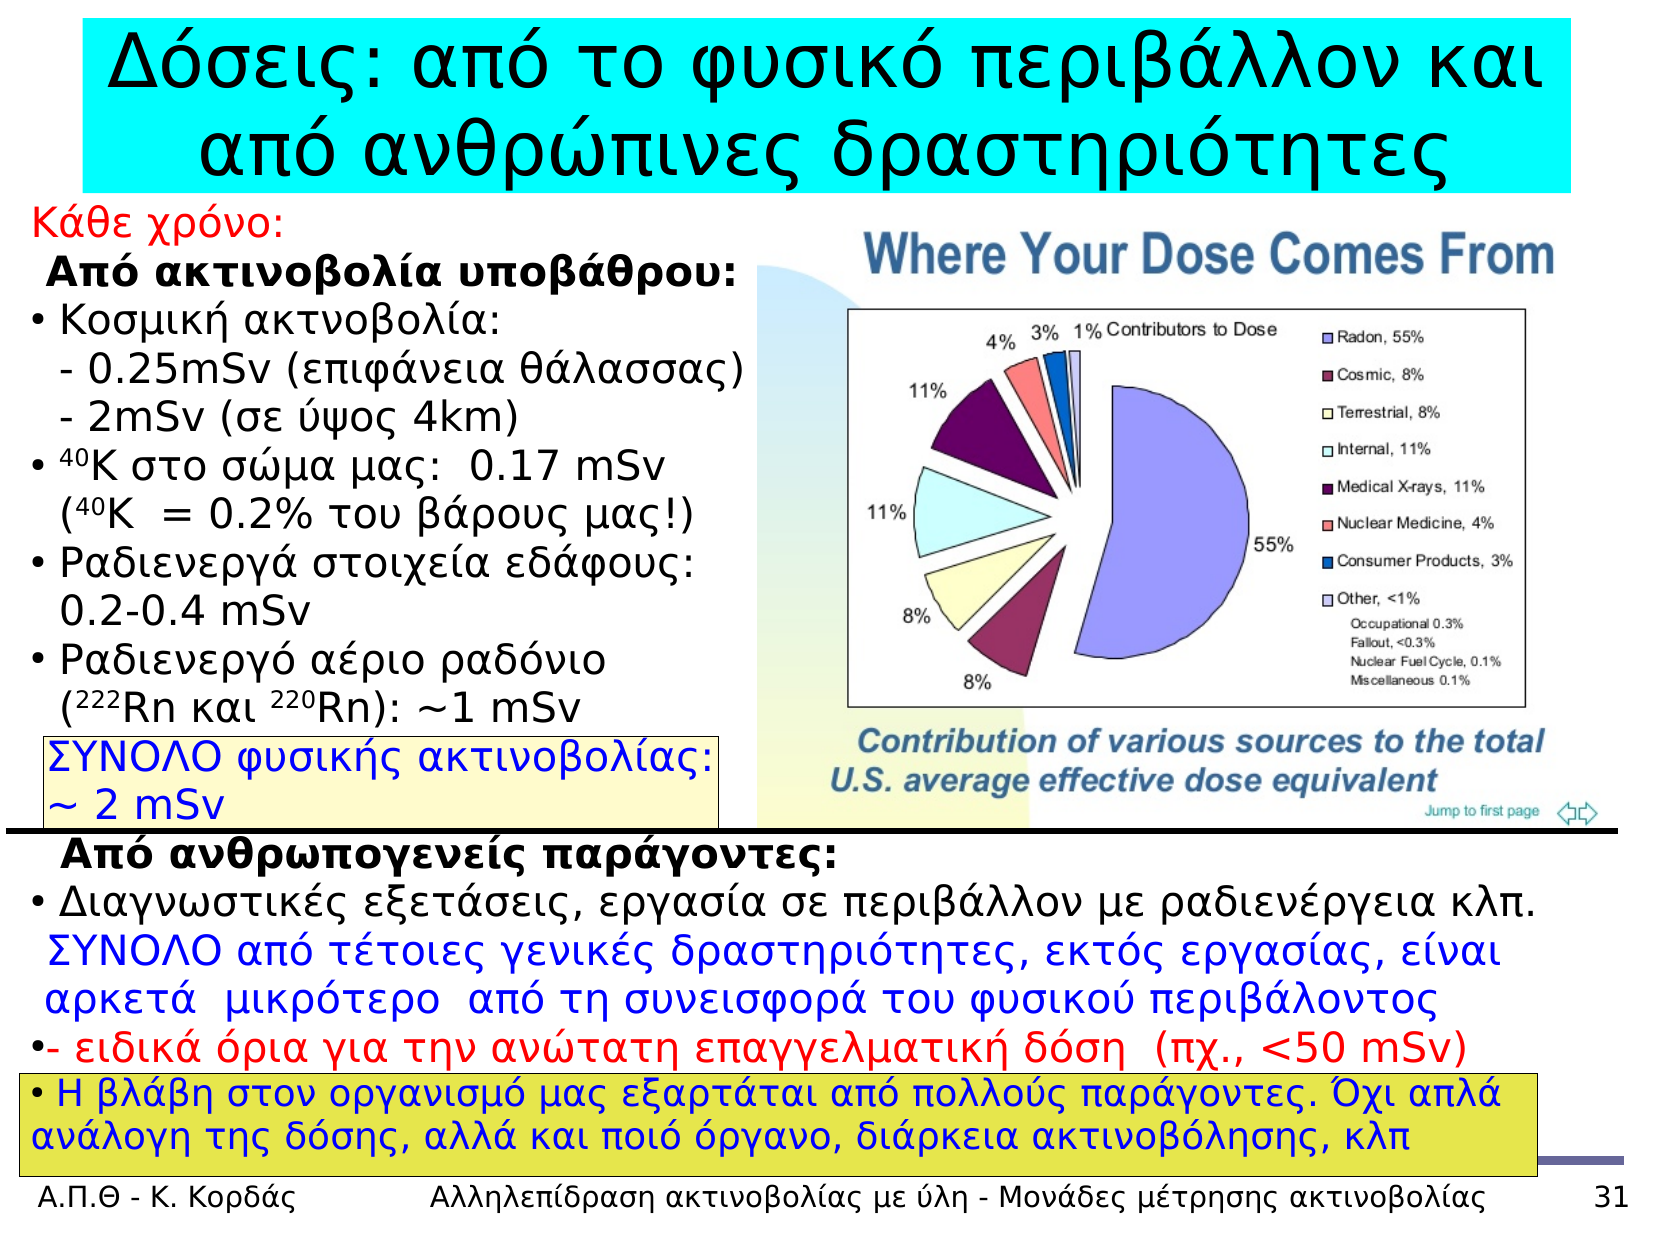

# Δόσεις: από το φυσικό περιβάλλον και από ανθρώπινες δραστηριότητες
Κάθε χρόνο:
Από ακτινοβολία υποβάθρου:
 Κοσμική ακτνοβολία:
 - 0.25mSv (επιφάνεια θάλασσας)
 - 2mSv (σε ύψος 4km)
 40Κ στο σώμα μας: 0.17 mSv
 (40Κ = 0.2% του βάρους μας!)
 Ραδιενεργά στοιχεία εδάφους:
 0.2-0.4 mSv
 Ραδιενεργό αέριο ραδόνιο
 (222Rn και 220Rn): ~1 mSv
ΣΥΝΟΛΟ φυσικής ακτινοβολίας:
~ 2 mSv
 Από ανθρωπογενείς παράγοντες:
 Διαγνωστικές εξετάσεις, εργασία σε περιβάλλον με ραδιενέργεια κλπ.
ΣΥΝΟΛΟ από τέτοιες γενικές δραστηριότητες, εκτός εργασίας, είναι αρκετά μικρότερο από τη συνεισφορά του φυσικού περιβάλοντος
- ειδικά όρια για την ανώτατη επαγγελματική δόση (πχ., <50 mSv)
 Η βλάβη στον οργανισμό μας εξαρτάται από πολλούς παράγοντες. Όχι απλά ανάλογη της δόσης, αλλά και ποιό όργανο, διάρκεια ακτινοβόλησης, κλπ
Α.Π.Θ - Κ. Κορδάς
Αλληλεπίδραση ακτινοβολίας με ύλη - Μονάδες μέτρησης ακτινοβολίας
31